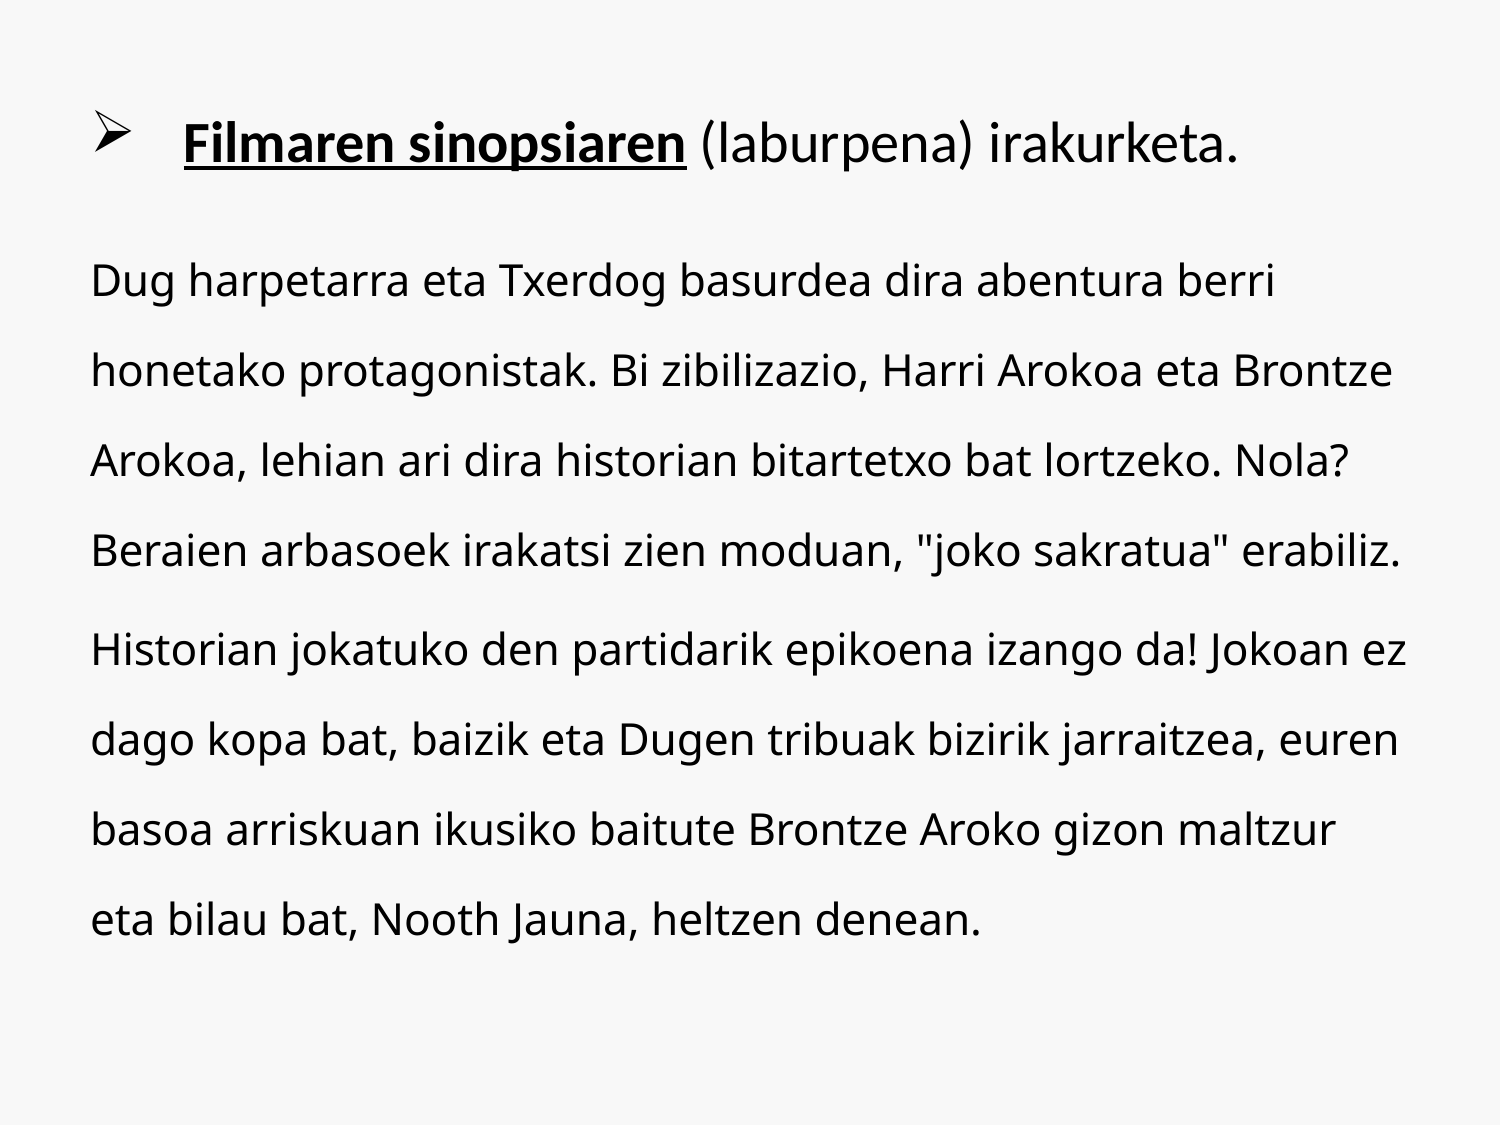

# Filmaren sinopsiaren (laburpena) irakurketa.
Dug harpetarra eta Txerdog basurdea dira abentura berri honetako protagonistak. Bi zibilizazio, Harri Arokoa eta Brontze Arokoa, lehian ari dira historian bitartetxo bat lortzeko. Nola? Beraien arbasoek irakatsi zien moduan, "joko sakratua" erabiliz.
Historian jokatuko den partidarik epikoena izango da! Jokoan ez dago kopa bat, baizik eta Dugen tribuak bizirik jarraitzea, euren basoa arriskuan ikusiko baitute Brontze Aroko gizon maltzur eta bilau bat, Nooth Jauna, heltzen denean.